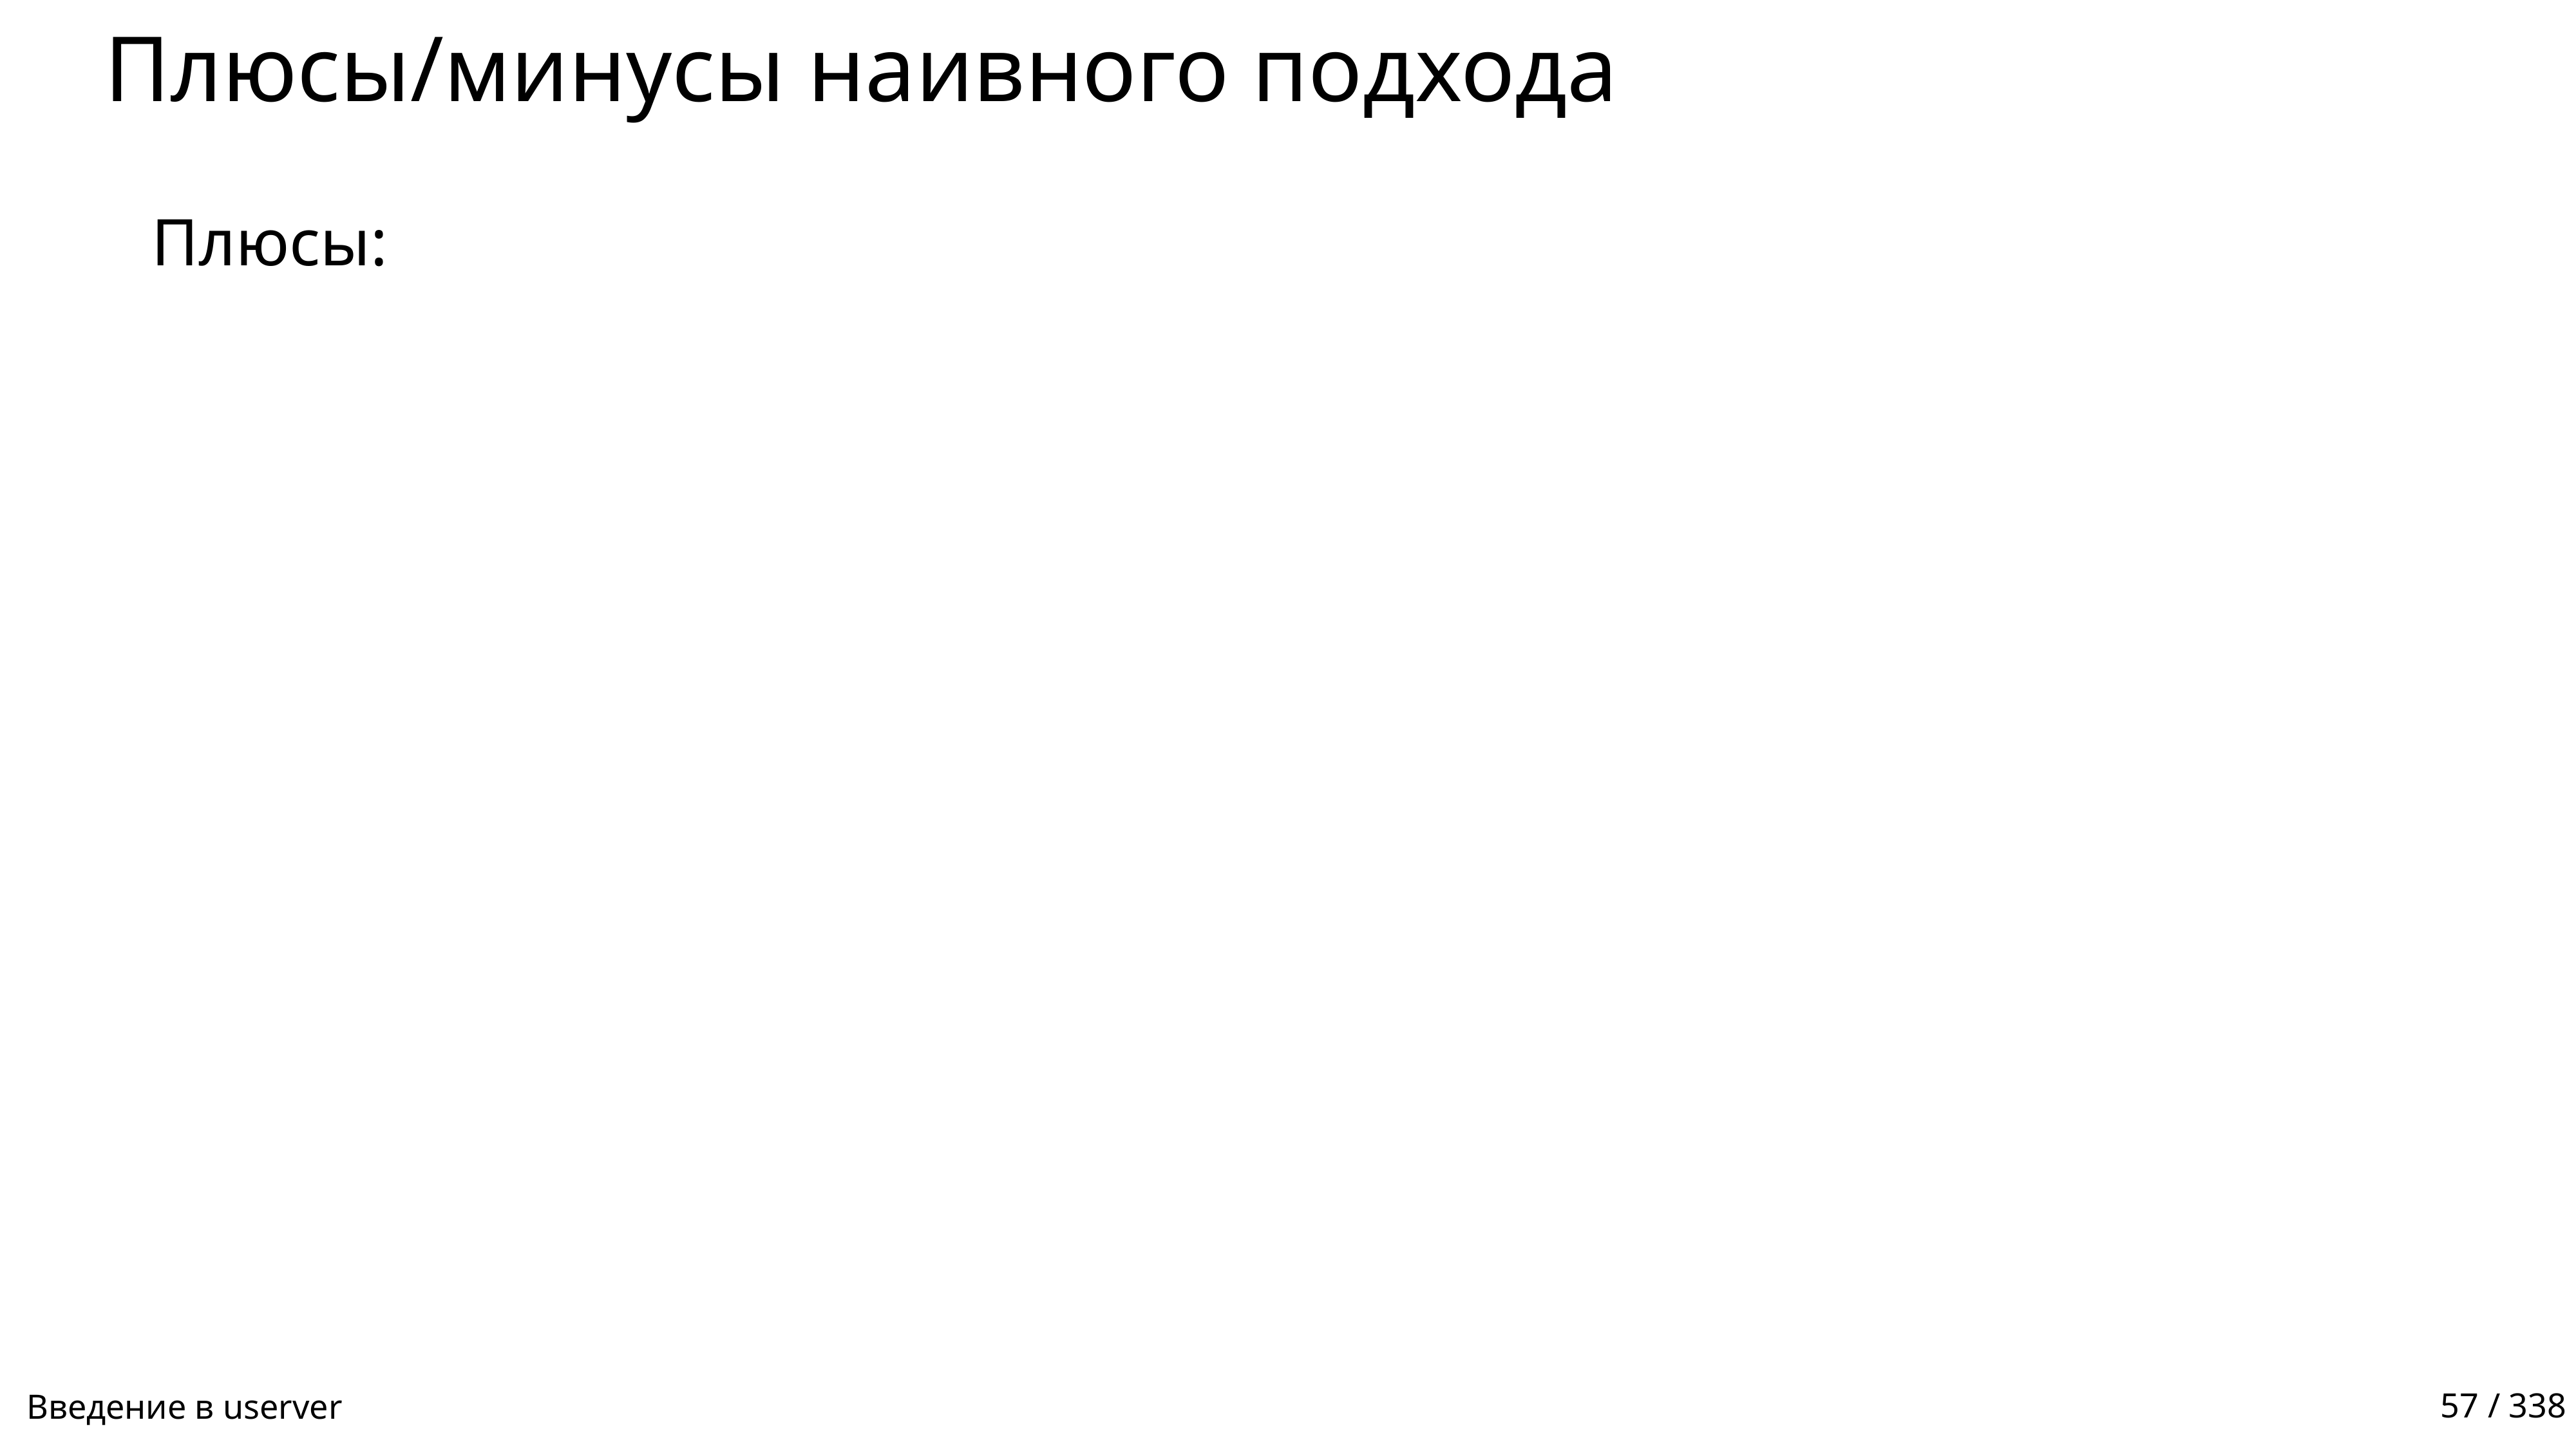

Плюсы/минусы наивного подхода
# Плюсы:
Введение в userver